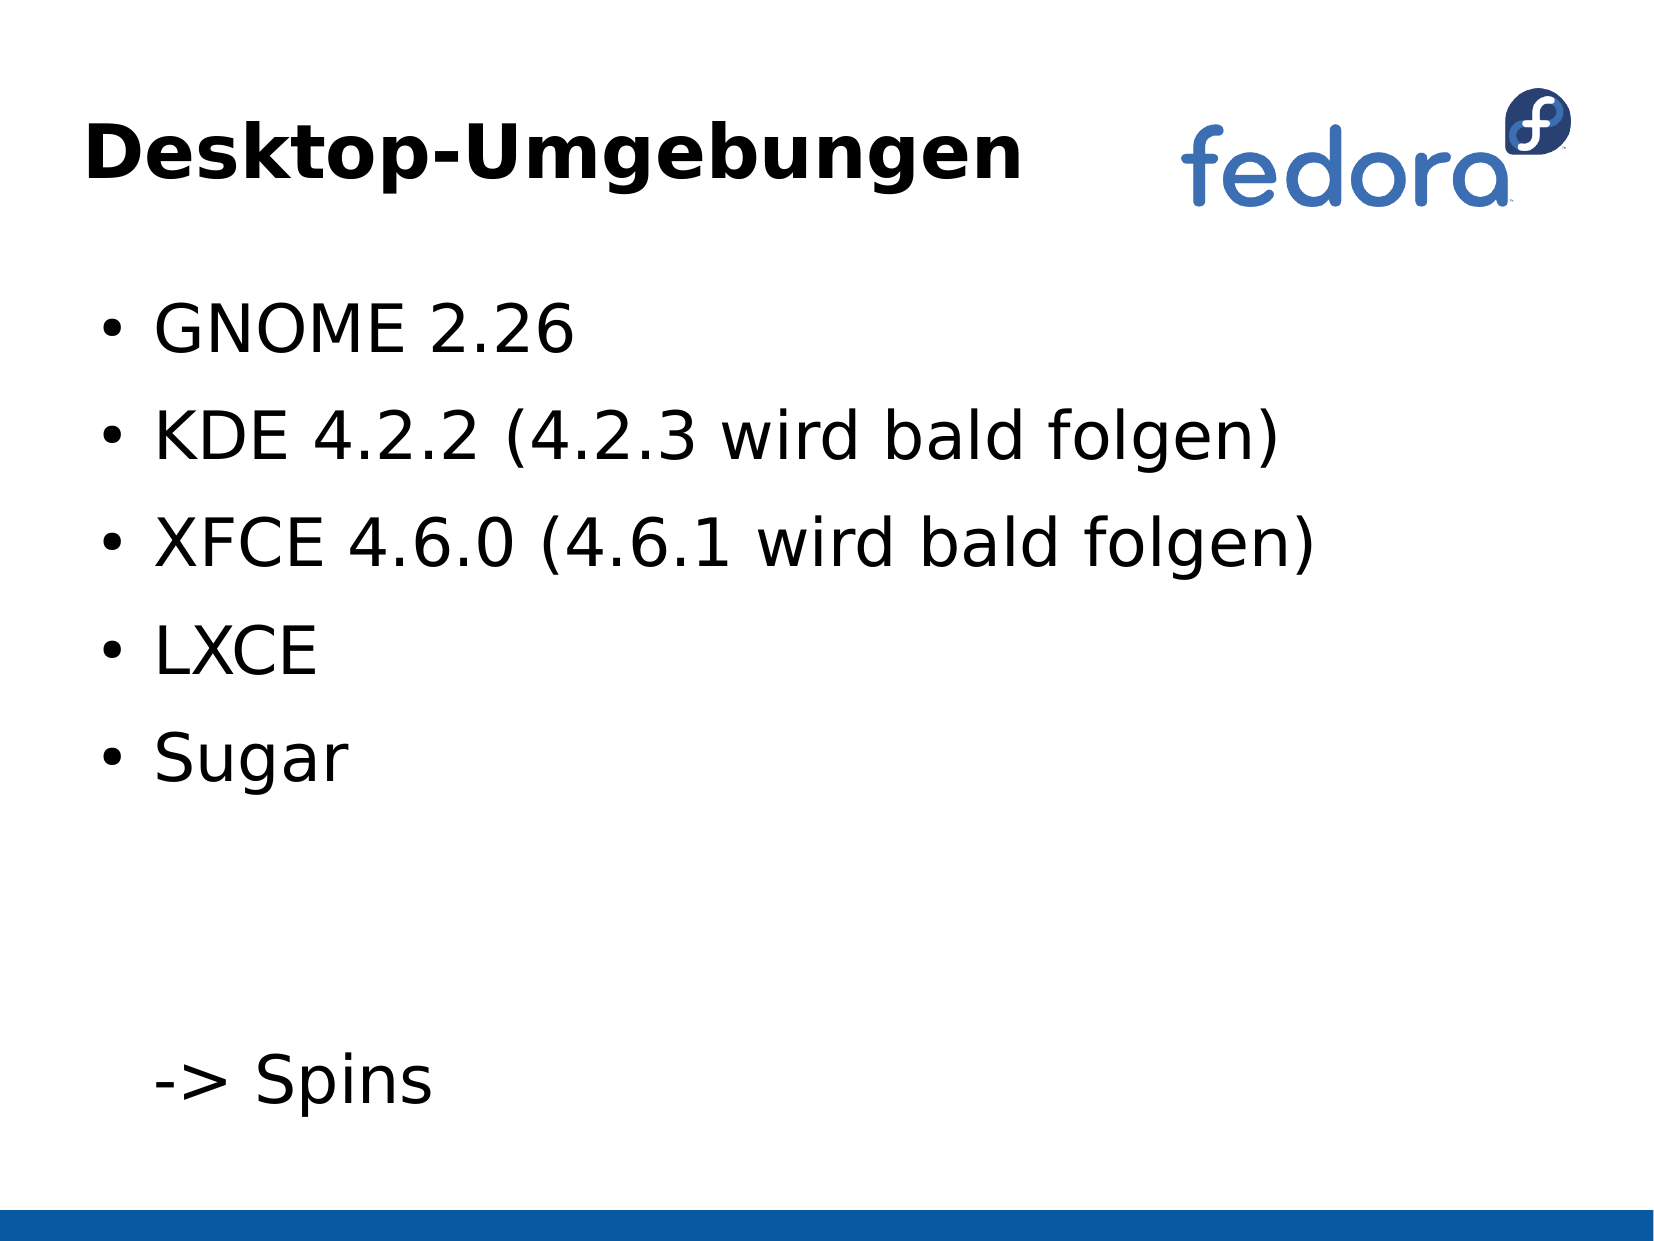

# Desktop-Umgebungen
GNOME 2.26
KDE 4.2.2 (4.2.3 wird bald folgen)
XFCE 4.6.0 (4.6.1 wird bald folgen)
LXCE
Sugar
-> Spins